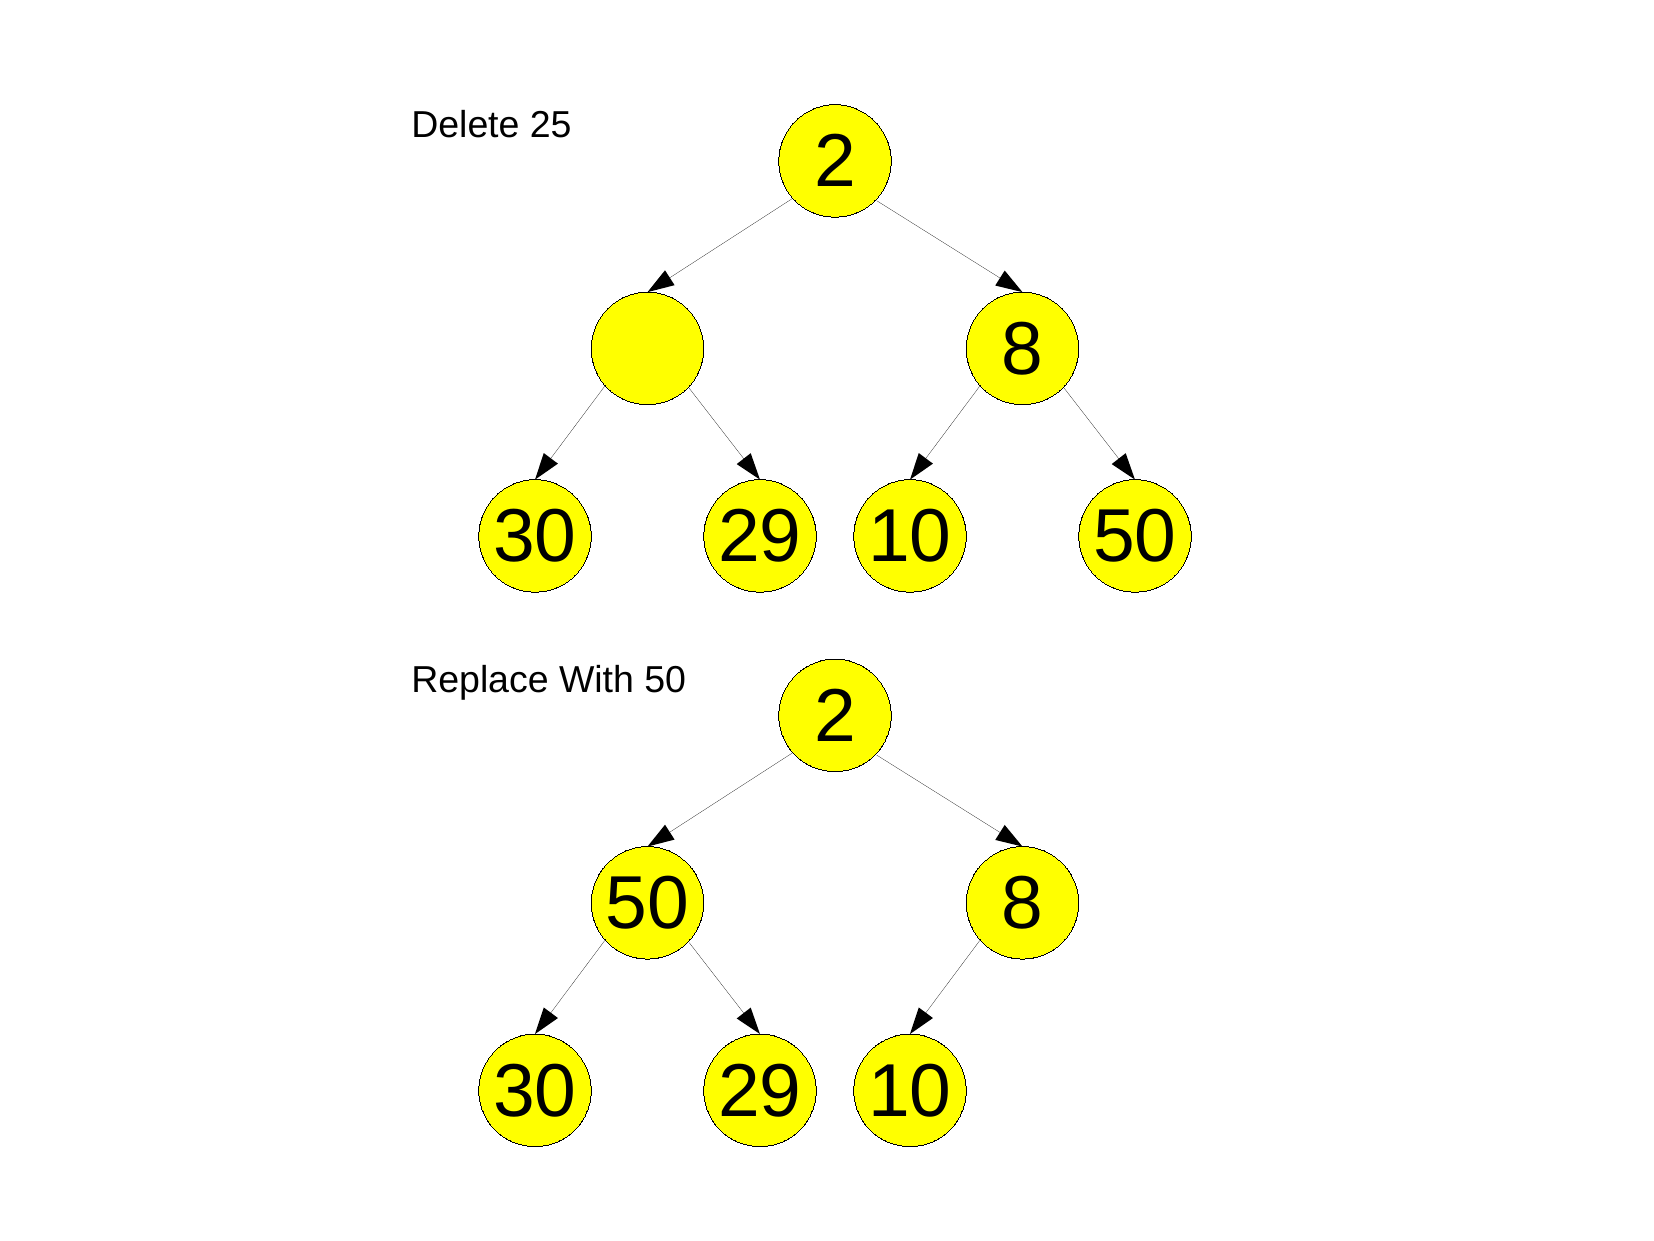

Delete 25
2
8
30
29
10
50
Replace With 50
2
50
8
30
29
10